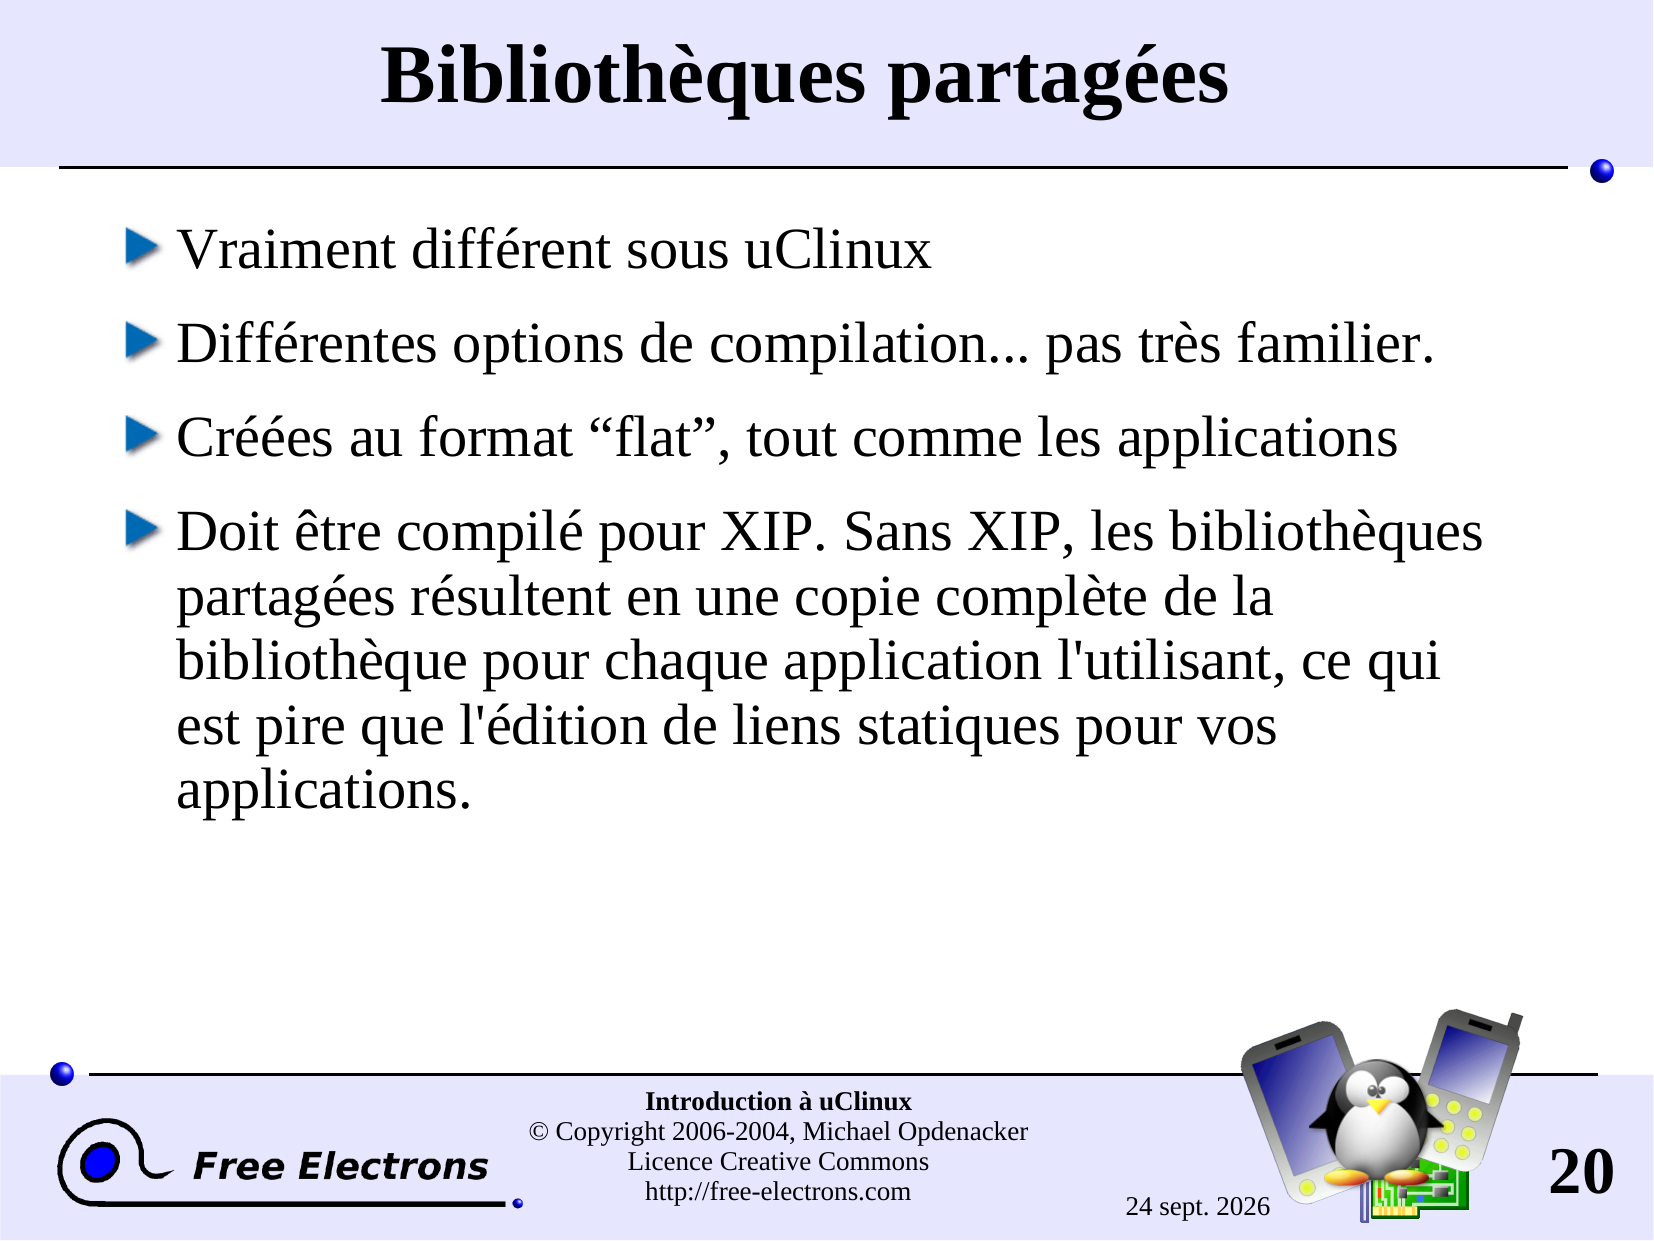

# Bibliothèques partagées
Vraiment différent sous uClinux
Différentes options de compilation... pas très familier.
Créées au format “flat”, tout comme les applications
Doit être compilé pour XIP. Sans XIP, les bibliothèques partagées résultent en une copie complète de la bibliothèque pour chaque application l'utilisant, ce qui est pire que l'édition de liens statiques pour vos applications.